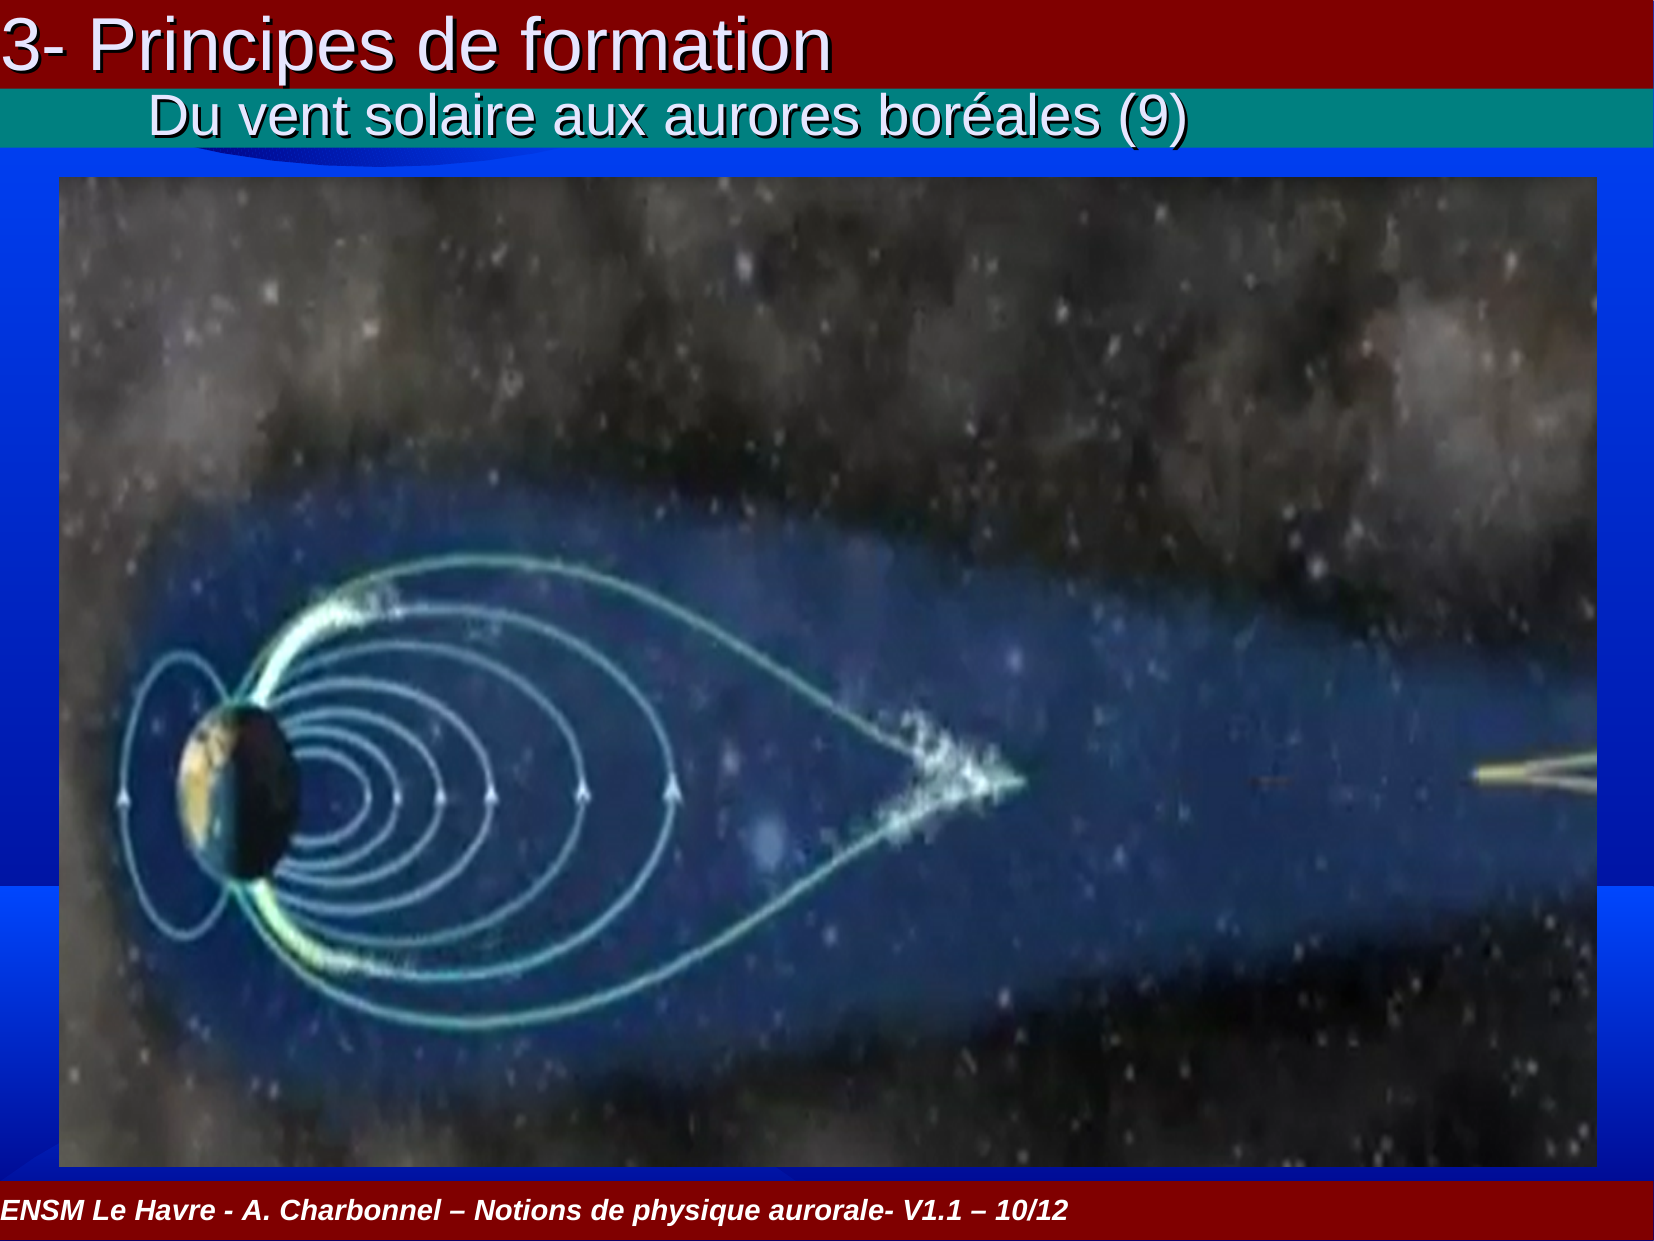

3- Principes de formation
# Du vent solaire aux aurores boréales (9)
ENSM Le Havre - A. Charbonnel – Notions de physique aurorale- V1.1 – 10/12